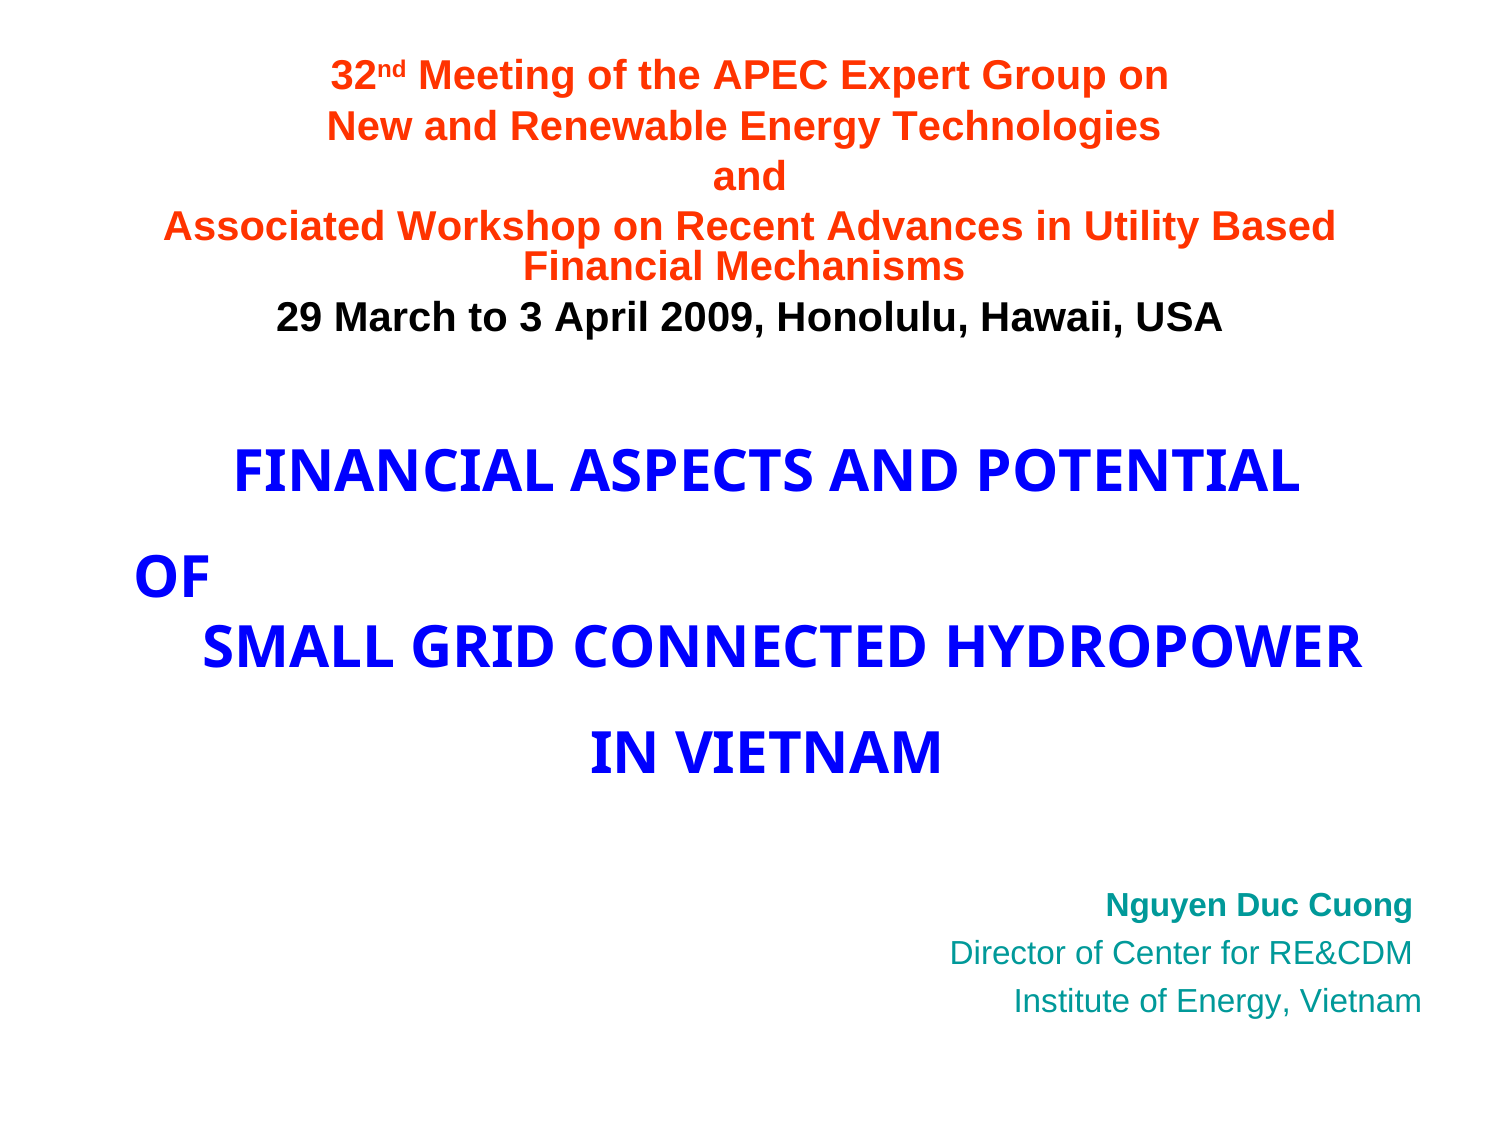

32nd Meeting of the APEC Expert Group on
New and Renewable Energy Technologies
and
Associated Workshop on Recent Advances in Utility Based Financial Mechanisms
29 March to 3 April 2009, Honolulu, Hawaii, USA
FINANCIAL ASPECTS AND POTENTIAL
OF SMALL GRID CONNECTED HYDROPOWER
IN VIETNAM
Nguyen Duc Cuong
Director of Center for RE&CDM
Institute of Energy, Vietnam